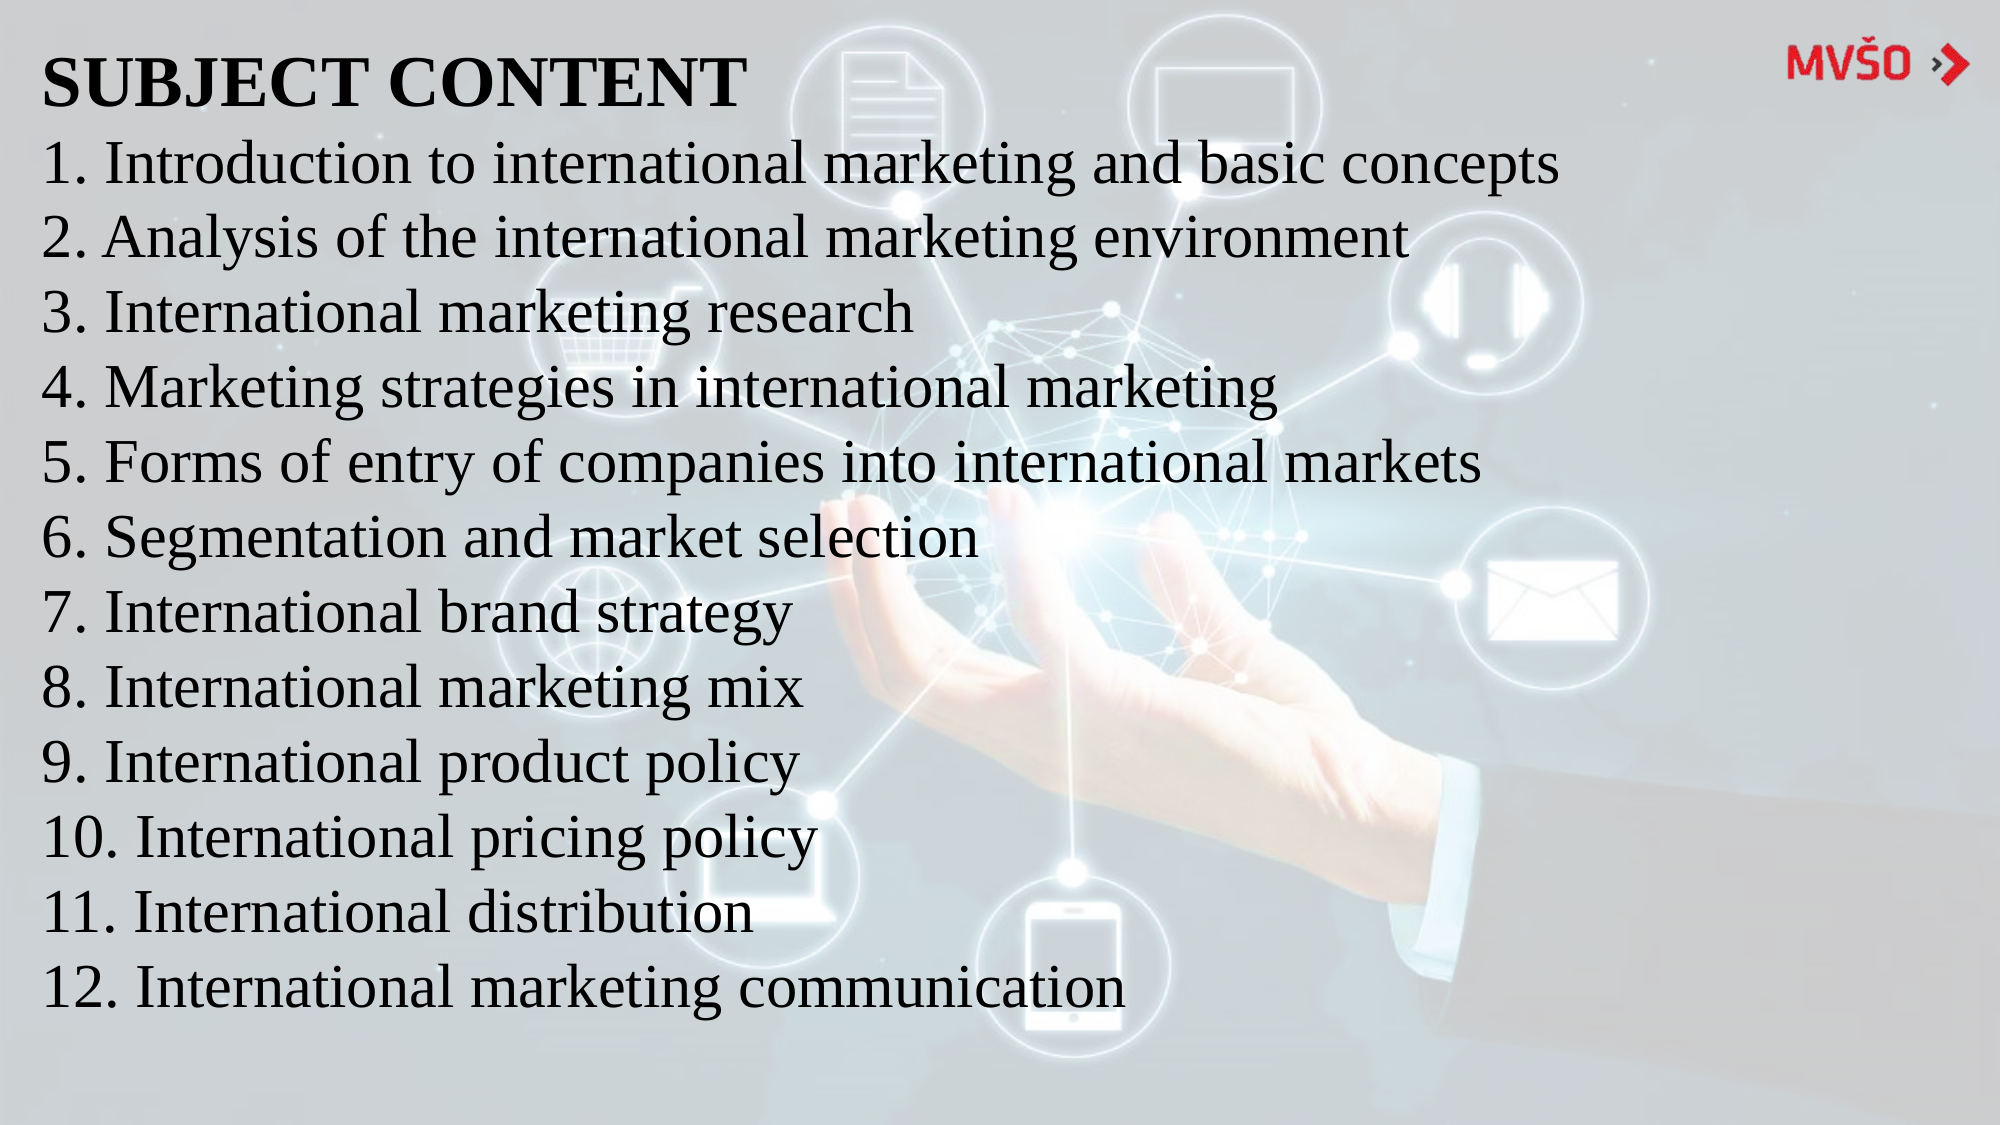

SUBJECT CONTENT
1. Introduction to international marketing and basic concepts
2. Analysis of the international marketing environment
3. International marketing research
4. Marketing strategies in international marketing
5. Forms of entry of companies into international markets
6. Segmentation and market selection
7. International brand strategy
8. International marketing mix
9. International product policy
10. International pricing policy
11. International distribution
12. International marketing communication